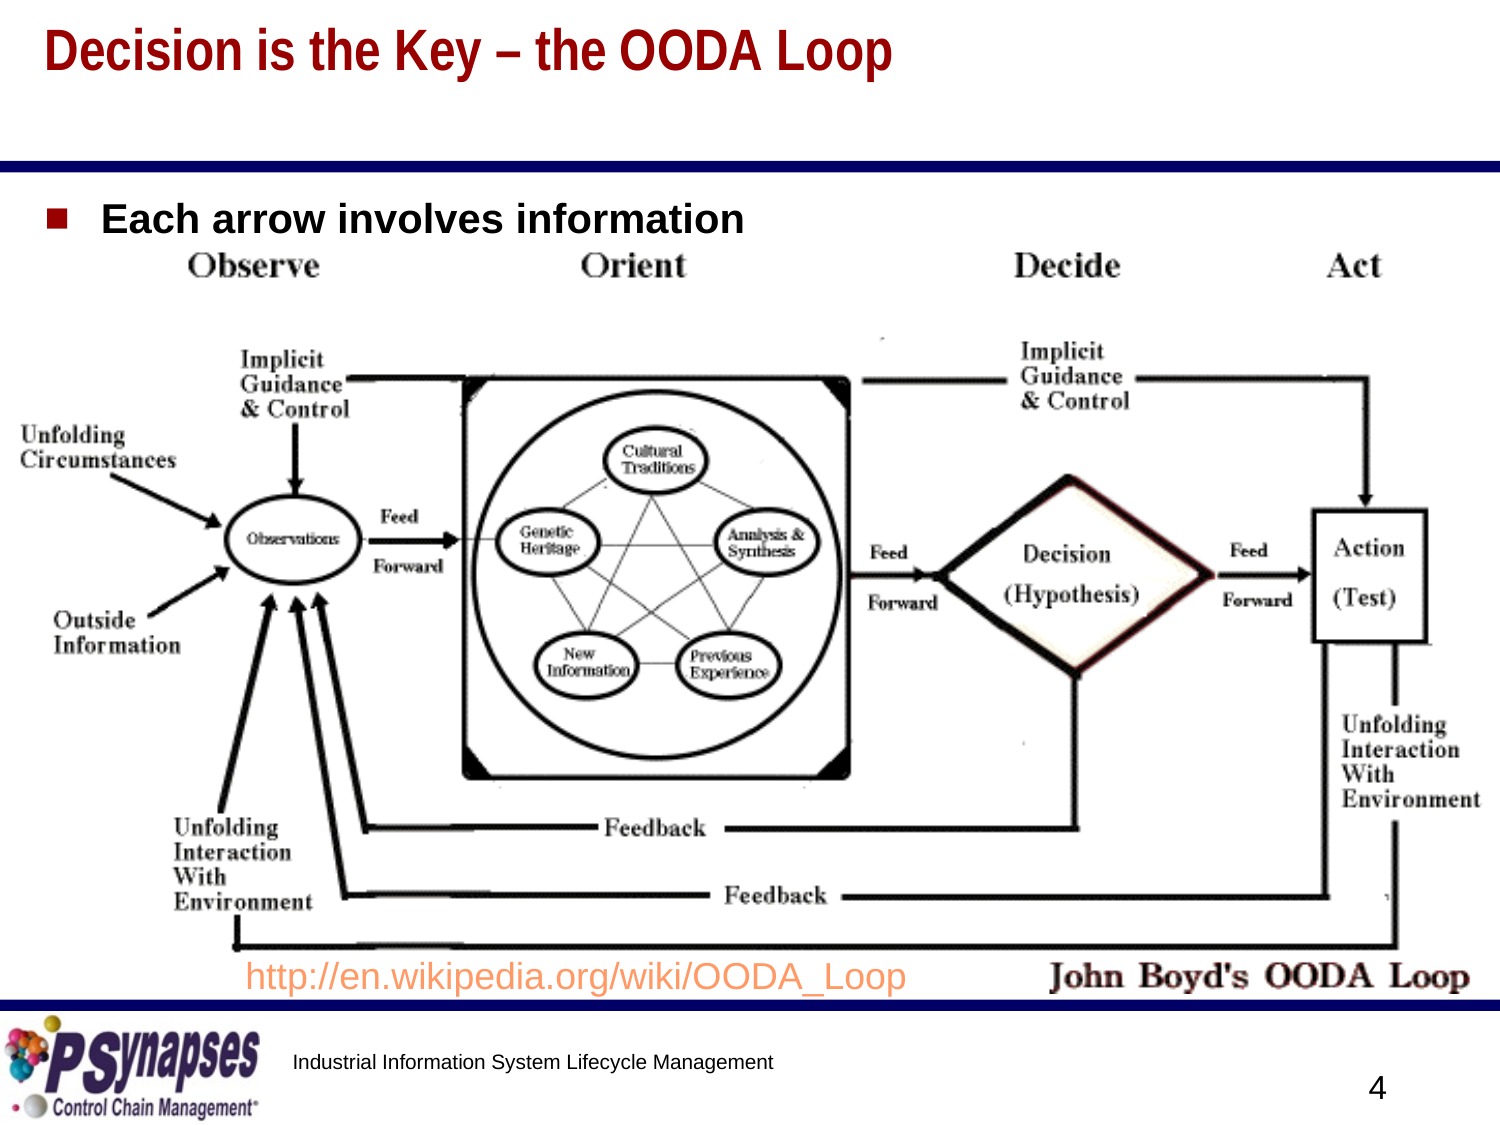

Decision is the Key – the OODA Loop
# Each arrow involves information
http://en.wikipedia.org/wiki/OODA_Loop